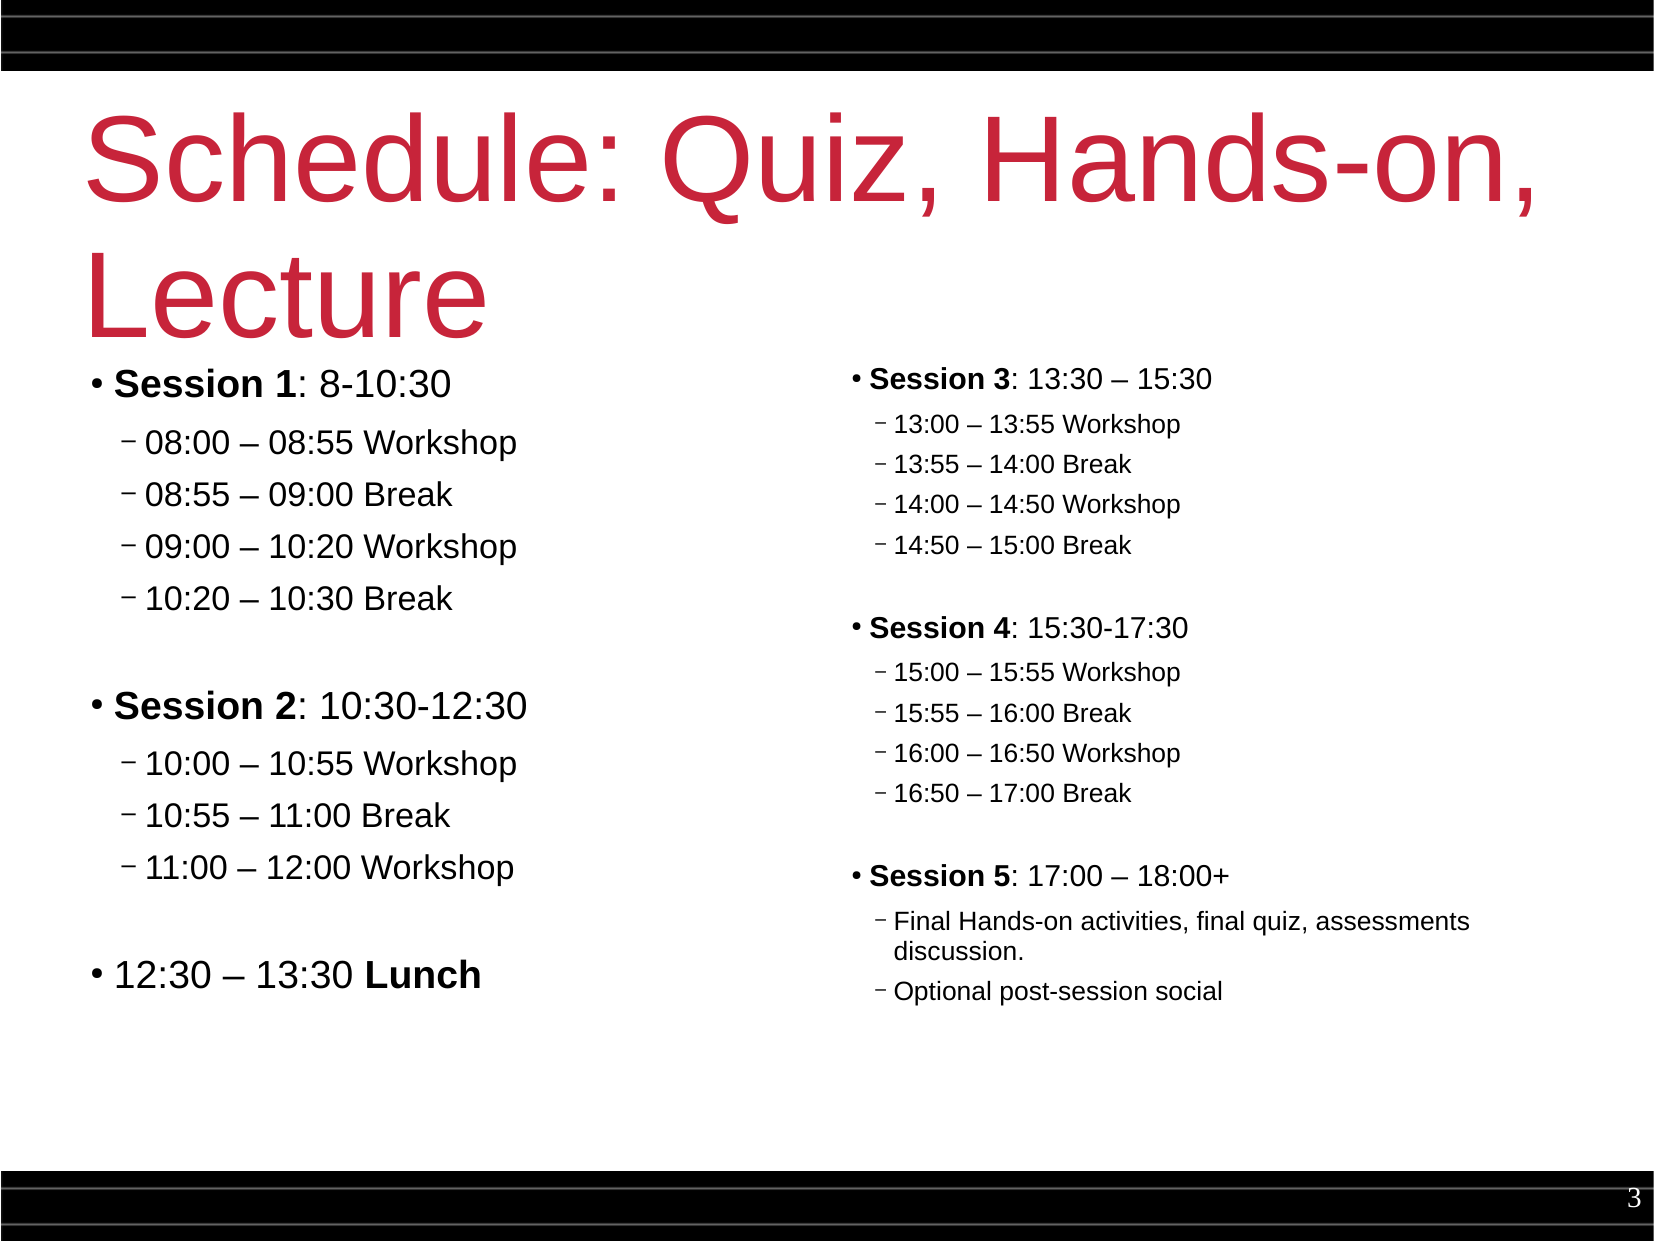

# Schedule: Quiz, Hands-on, Lecture
Session 1: 8-10:30
08:00 – 08:55 Workshop
08:55 – 09:00 Break
09:00 – 10:20 Workshop
10:20 – 10:30 Break
Session 2: 10:30-12:30
10:00 – 10:55 Workshop
10:55 – 11:00 Break
11:00 – 12:00 Workshop
12:30 – 13:30 Lunch
Session 3: 13:30 – 15:30
13:00 – 13:55 Workshop
13:55 – 14:00 Break
14:00 – 14:50 Workshop
14:50 – 15:00 Break
Session 4: 15:30-17:30
15:00 – 15:55 Workshop
15:55 – 16:00 Break
16:00 – 16:50 Workshop
16:50 – 17:00 Break
Session 5: 17:00 – 18:00+
Final Hands-on activities, final quiz, assessments discussion.
Optional post-session social